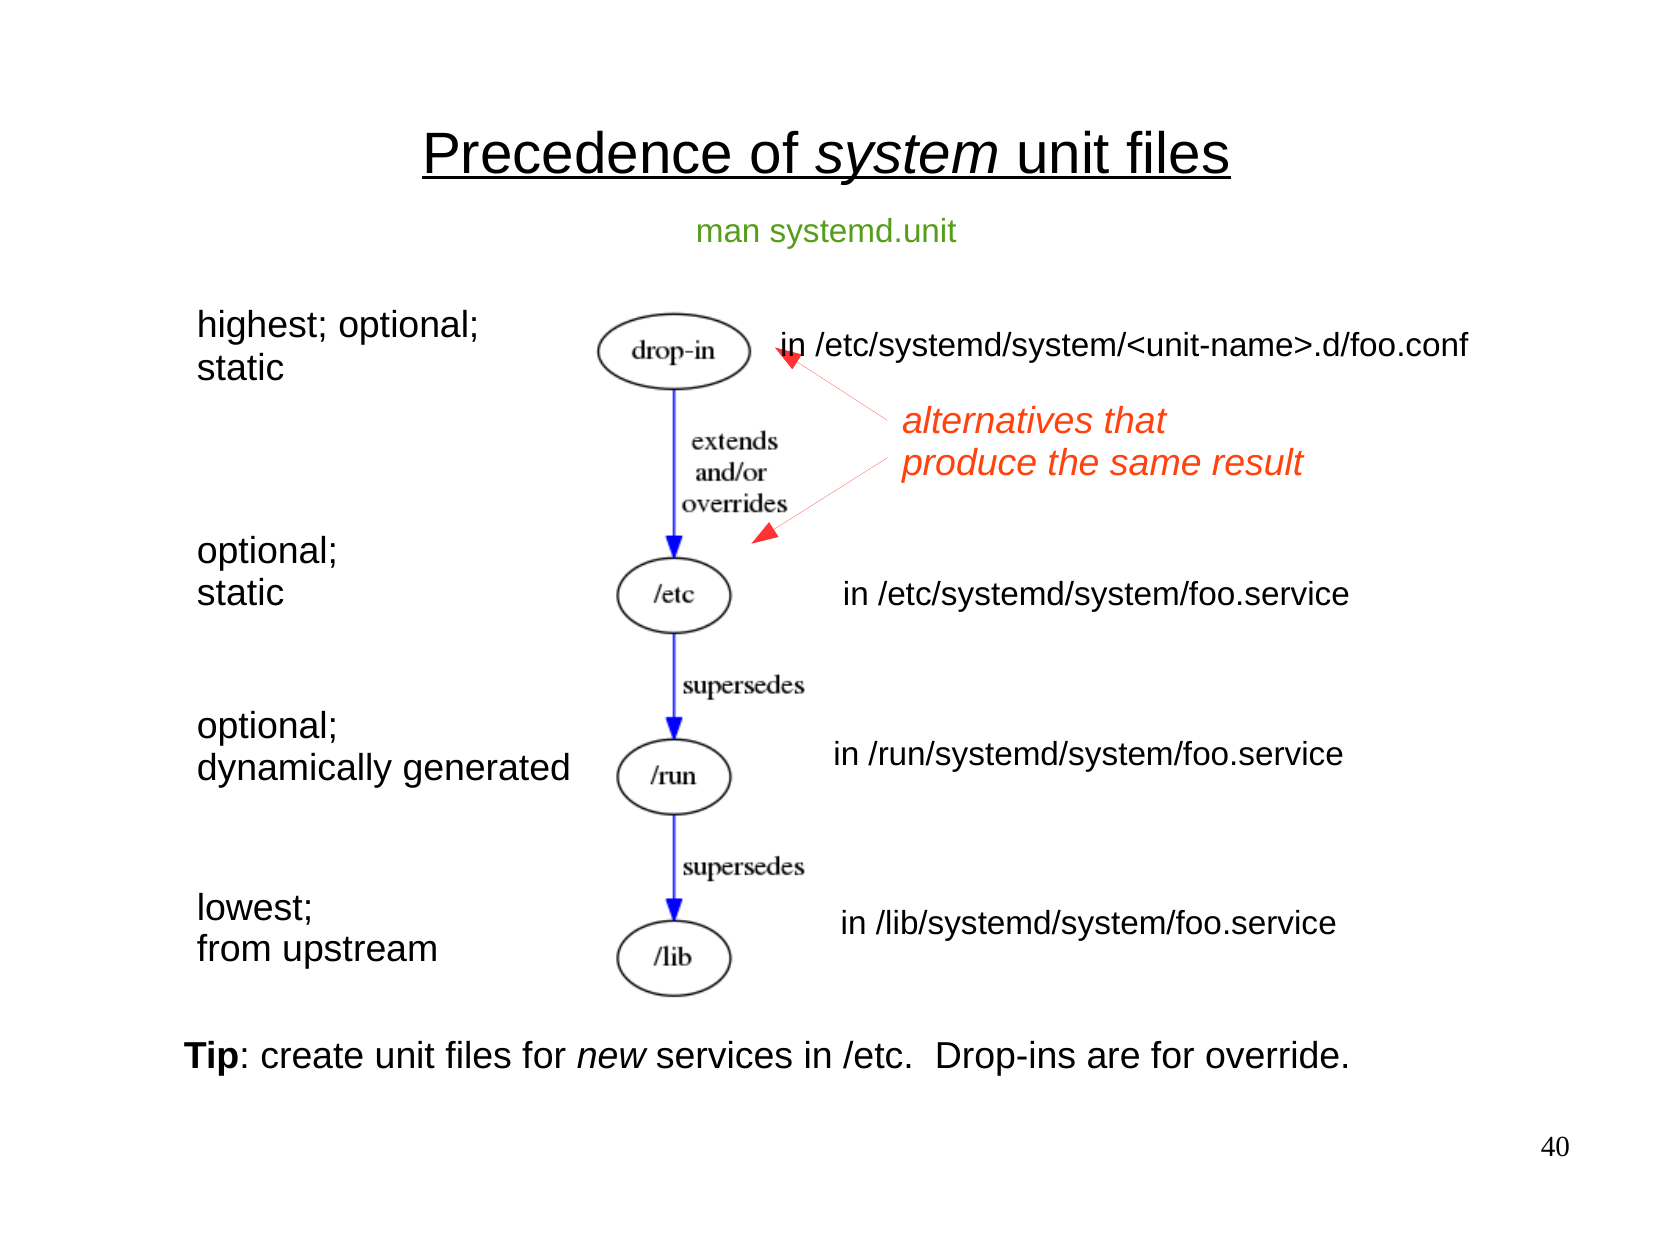

# Precedence of system unit files
man systemd.unit
highest; optional;
static
in /etc/systemd/system/<unit-name>.d/foo.conf
alternatives that
produce the same result
optional;
static
in /etc/systemd/system/foo.service
optional;
dynamically generated
in /run/systemd/system/foo.service
lowest;
from upstream
in /lib/systemd/system/foo.service
Tip: create unit files for new services in /etc. Drop-ins are for override.
40